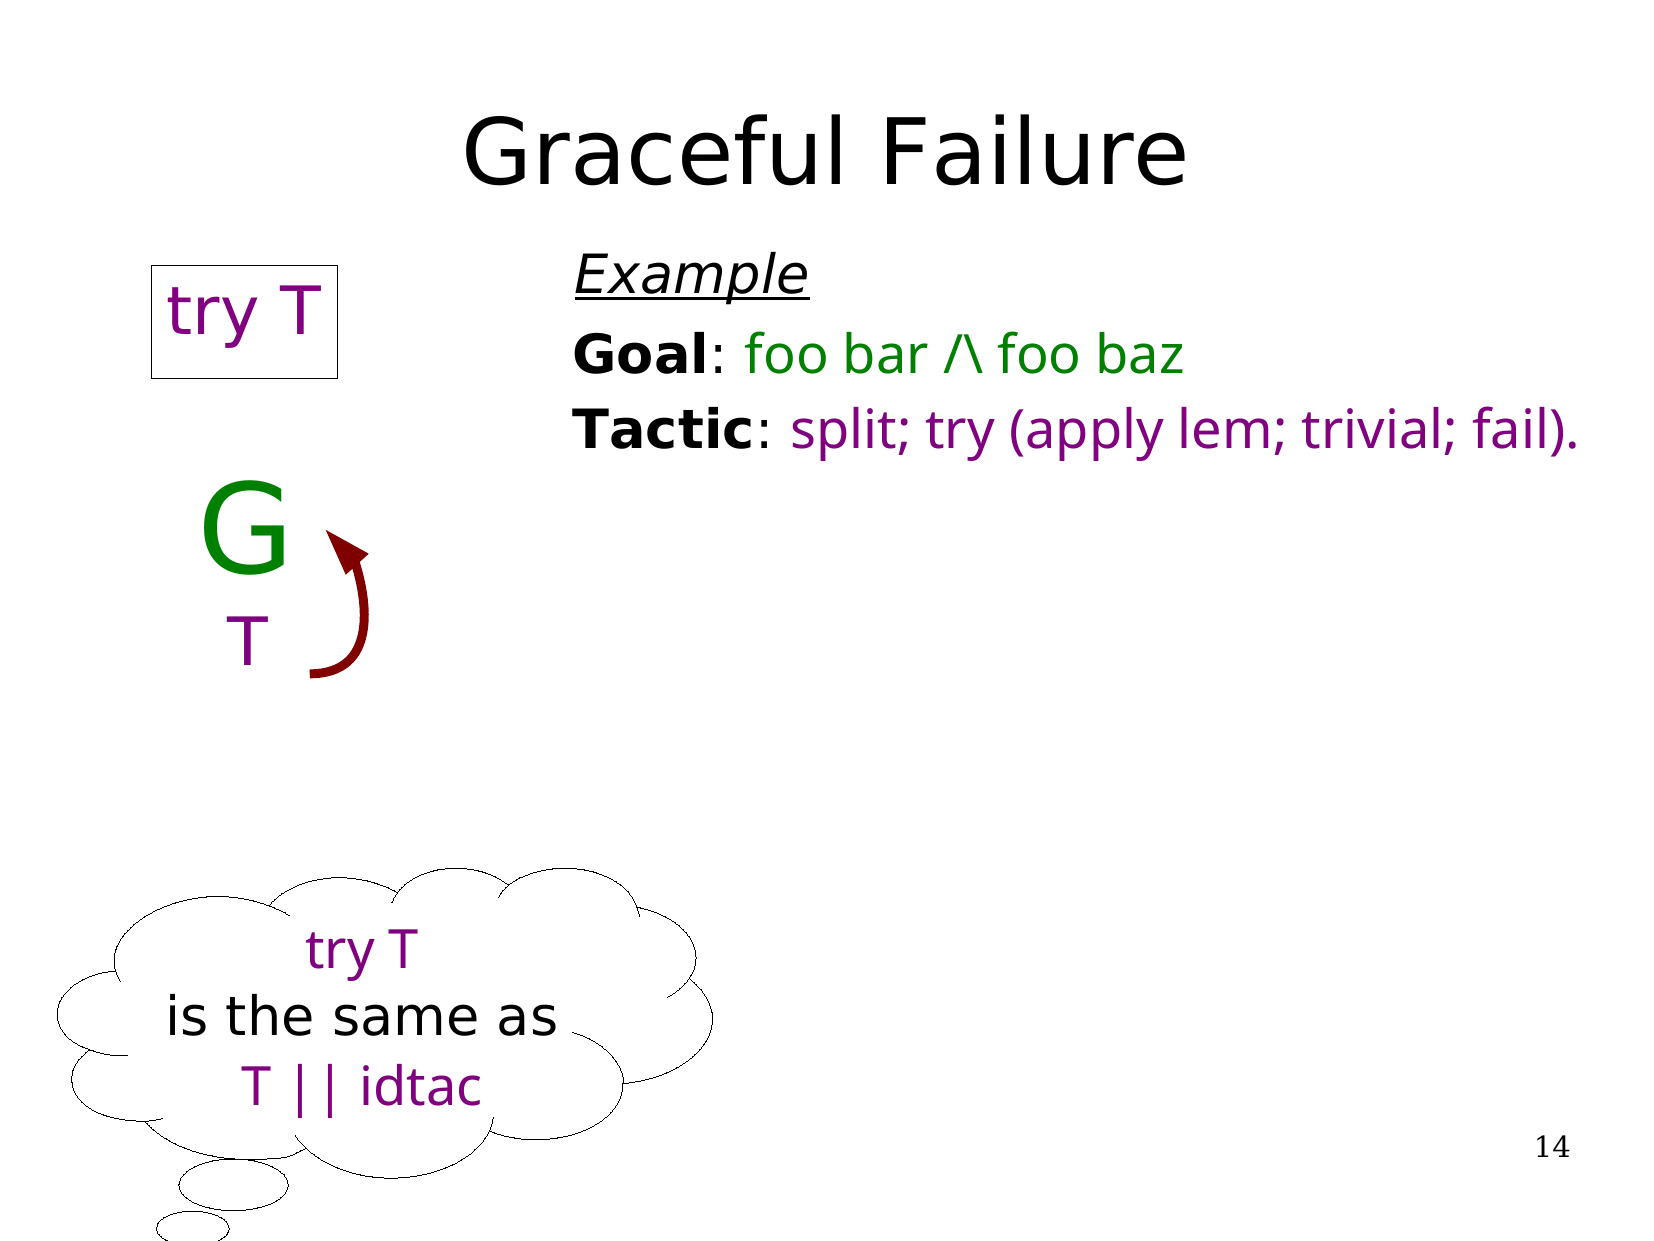

# Graceful Failure
Example
Goal: foo bar /\ foo baz
Tactic: split; try (apply lem; trivial; fail).
try T
G
T
try T
is the same as
T || idtac
14